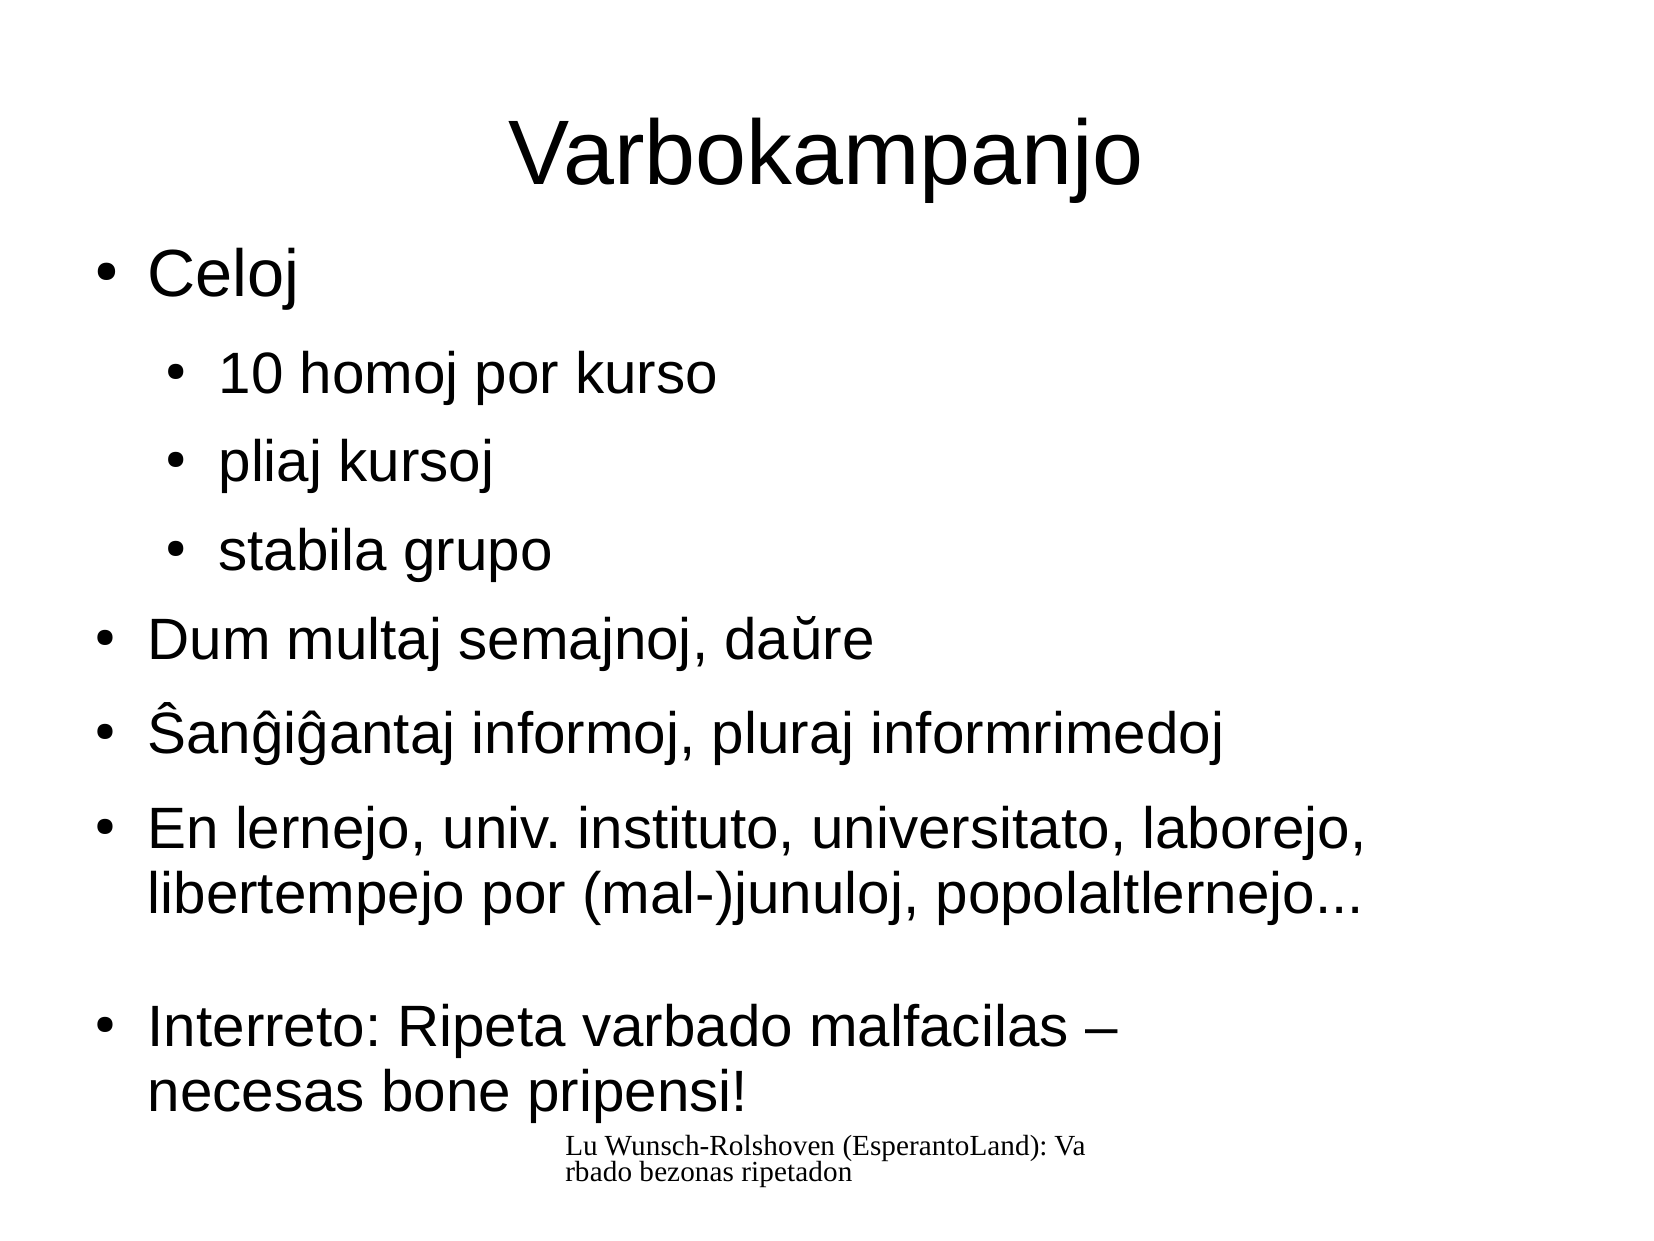

# Varbokampanjo
Celoj
10 homoj por kurso
pliaj kursoj
stabila grupo
Dum multaj semajnoj, daŭre
Ŝanĝiĝantaj informoj, pluraj informrimedoj
En lernejo, univ. instituto, universitato, laborejo, libertempejo por (mal-)junuloj, popolaltlernejo...
Interreto: Ripeta varbado malfacilas –
necesas bone pripensi!
Lu Wunsch-Rolshoven (EsperantoLand): Varbado bezonas ripetadon